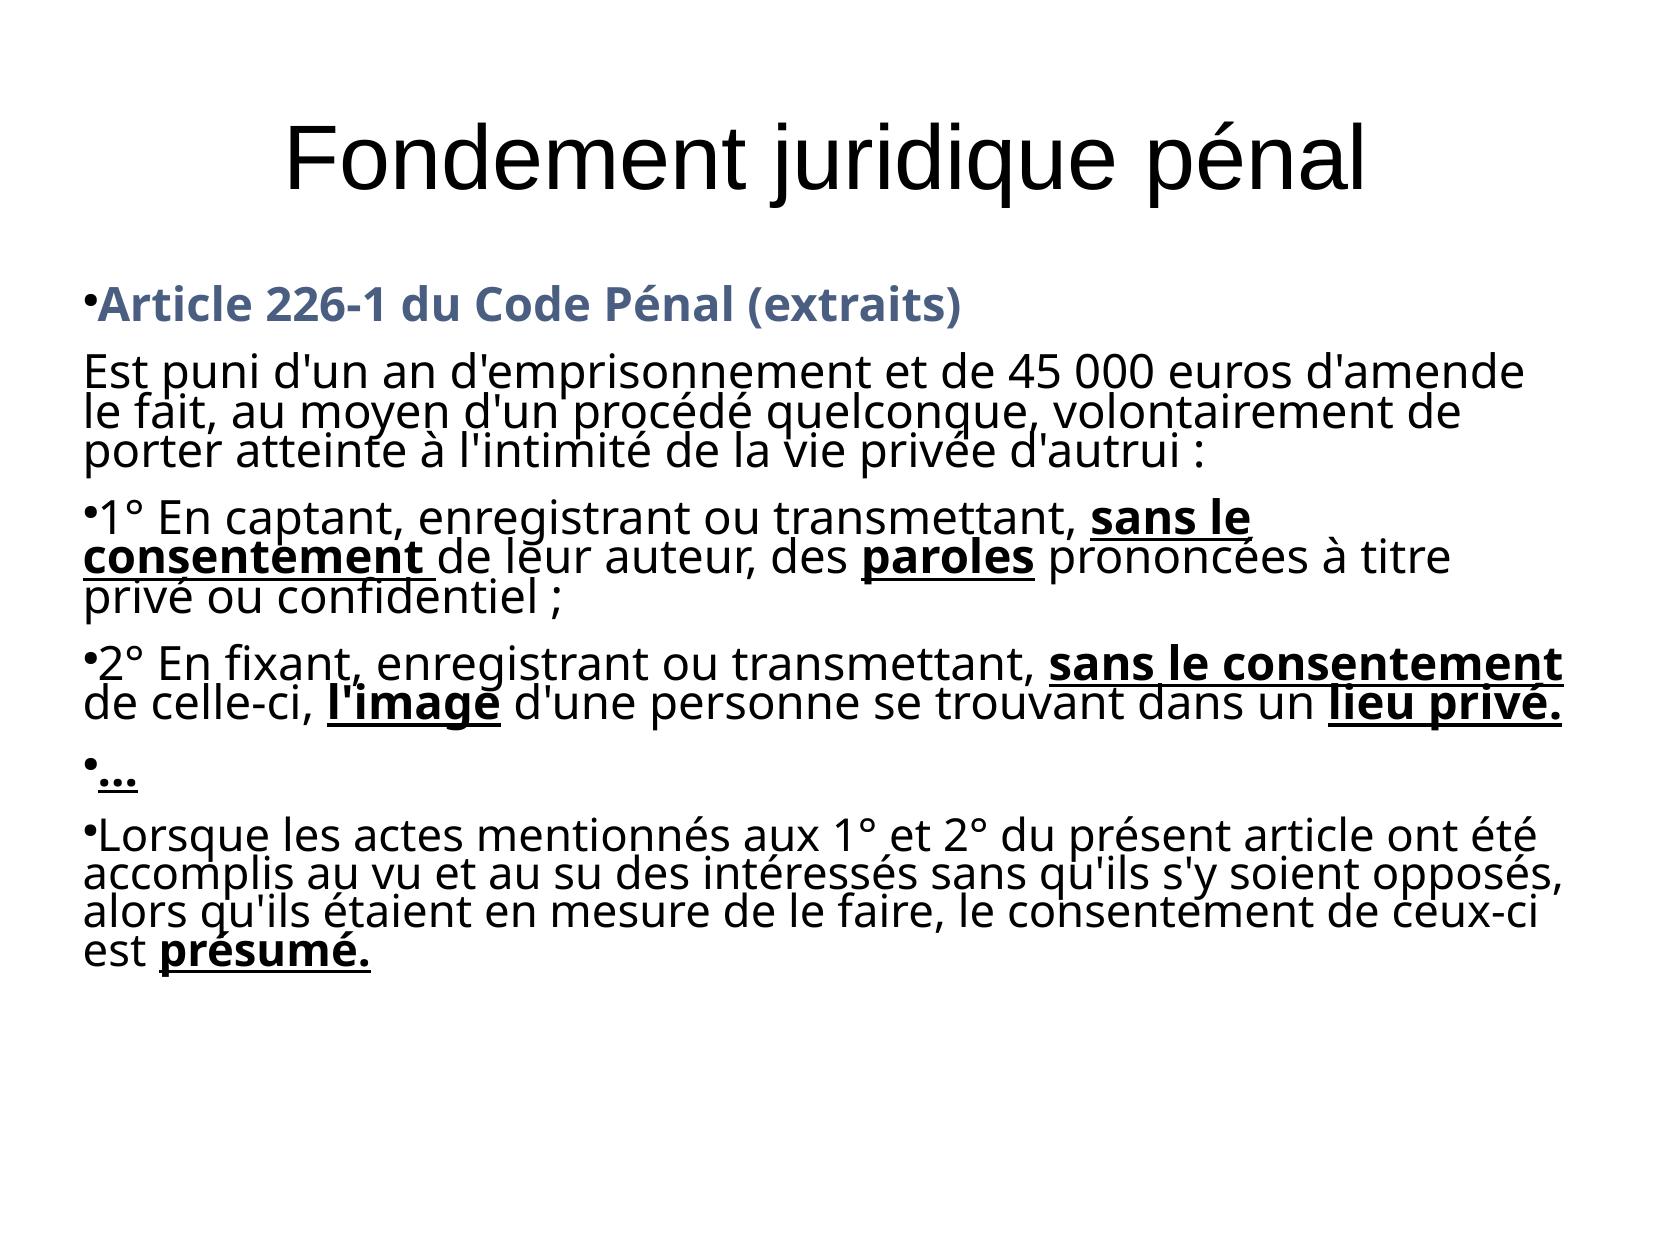

# Fondement juridique pénal
Article 226-1 du Code Pénal (extraits)
Est puni d'un an d'emprisonnement et de 45 000 euros d'amende le fait, au moyen d'un procédé quelconque, volontairement de porter atteinte à l'intimité de la vie privée d'autrui :
1° En captant, enregistrant ou transmettant, sans le consentement de leur auteur, des paroles prononcées à titre privé ou confidentiel ;
2° En fixant, enregistrant ou transmettant, sans le consentement de celle-ci, l'image d'une personne se trouvant dans un lieu privé.
…
Lorsque les actes mentionnés aux 1° et 2° du présent article ont été accomplis au vu et au su des intéressés sans qu'ils s'y soient opposés, alors qu'ils étaient en mesure de le faire, le consentement de ceux-ci est présumé.